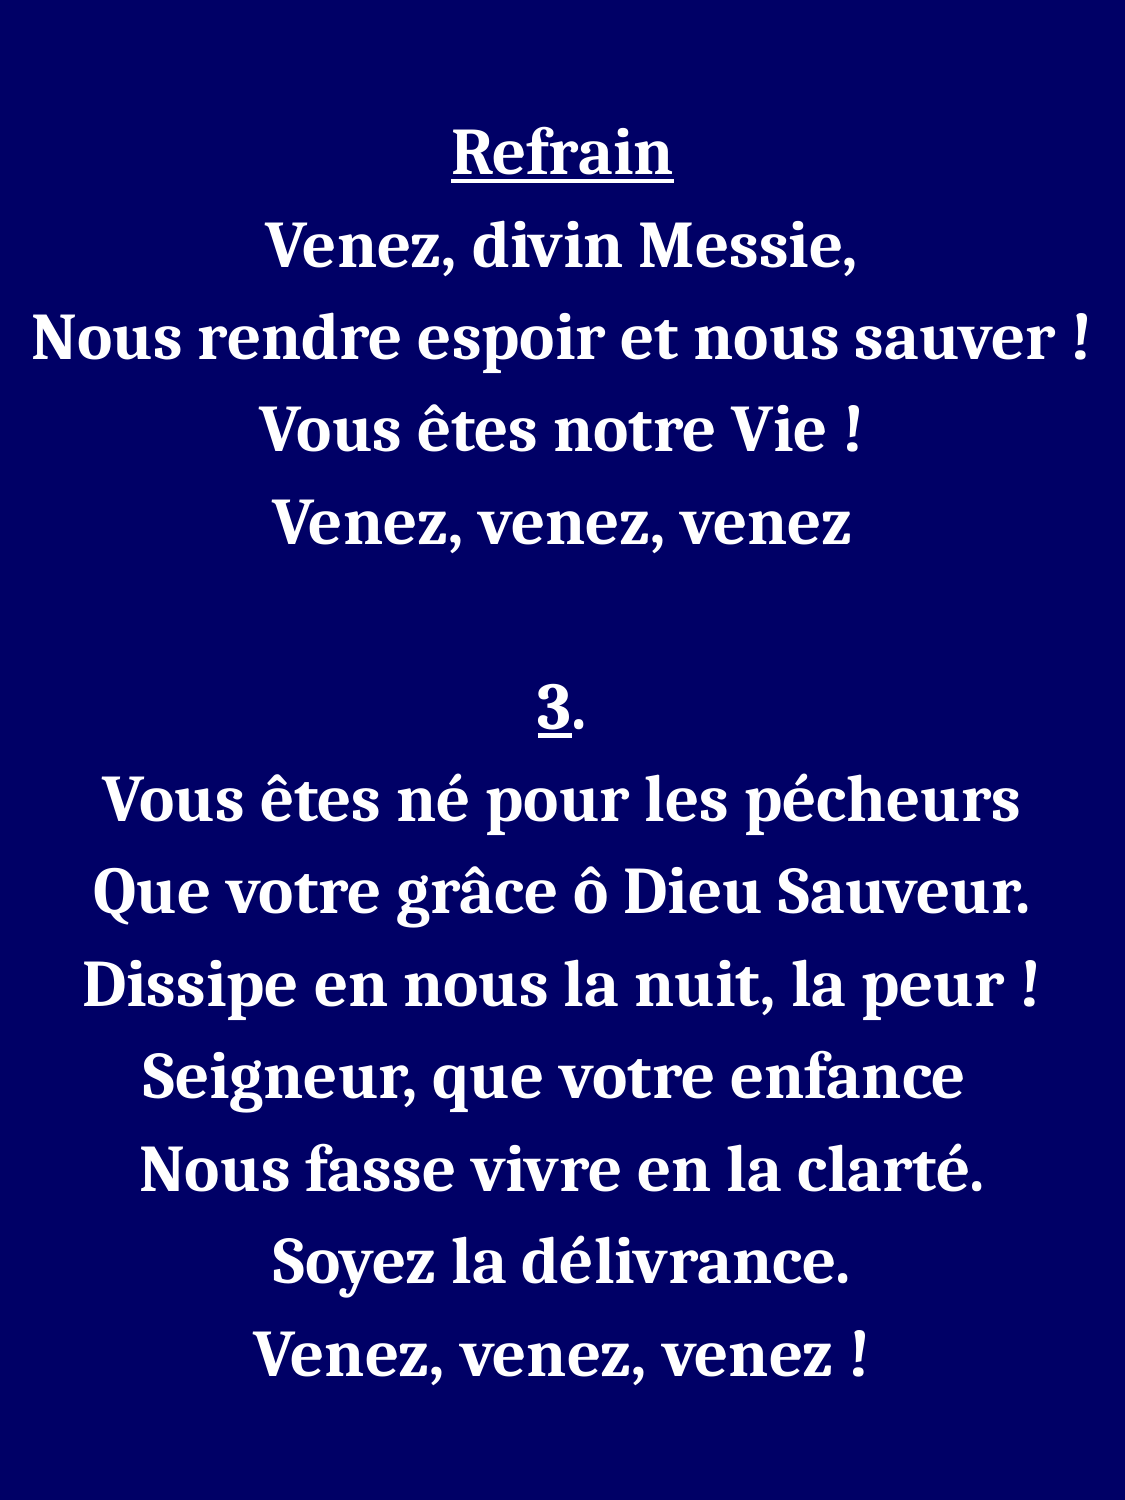

Refrain
Venez, divin Messie,
Nous rendre espoir et nous sauver !
Vous êtes notre Vie !
Venez, venez, venez
3.
Vous êtes né pour les pécheurs
Que votre grâce ô Dieu Sauveur.
Dissipe en nous la nuit, la peur !
Seigneur, que votre enfance
Nous fasse vivre en la clarté.
Soyez la délivrance.
Venez, venez, venez !